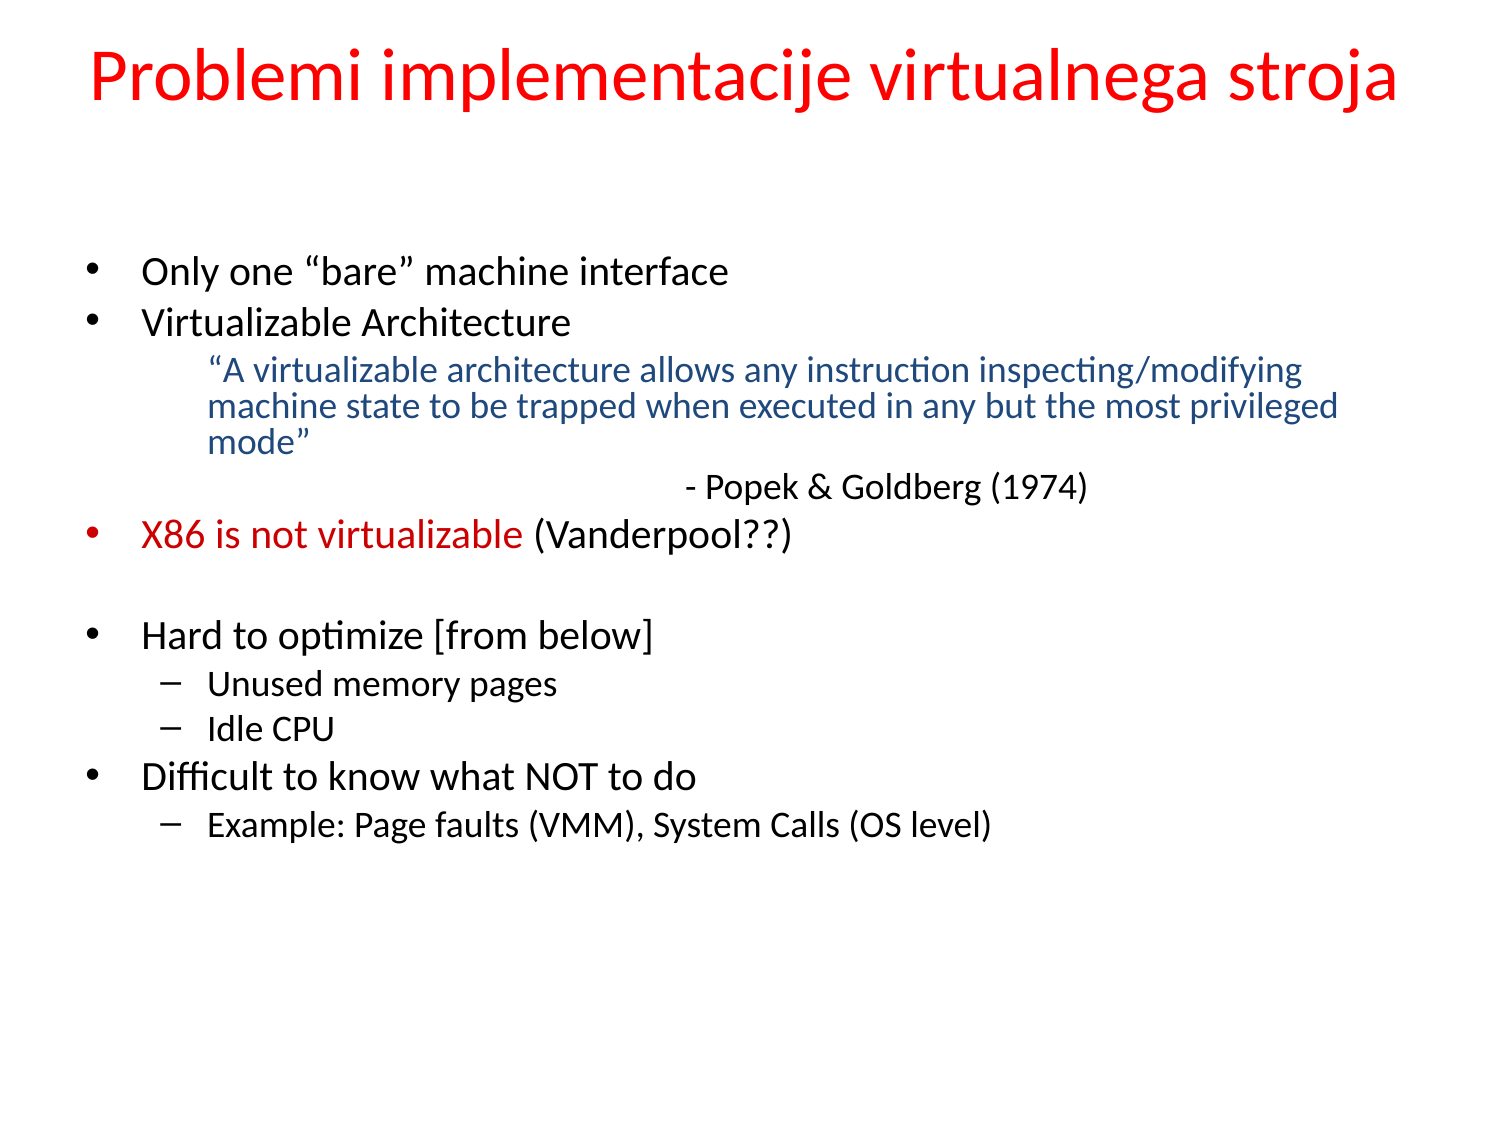

# Problemi implementacije virtualnega stroja
Only one “bare” machine interface
Virtualizable Architecture
	“A virtualizable architecture allows any instruction inspecting/modifying machine state to be trapped when executed in any but the most privileged mode”
					- Popek & Goldberg (1974)
X86 is not virtualizable (Vanderpool??)
Hard to optimize [from below]
Unused memory pages
Idle CPU
Difficult to know what NOT to do
Example: Page faults (VMM), System Calls (OS level)